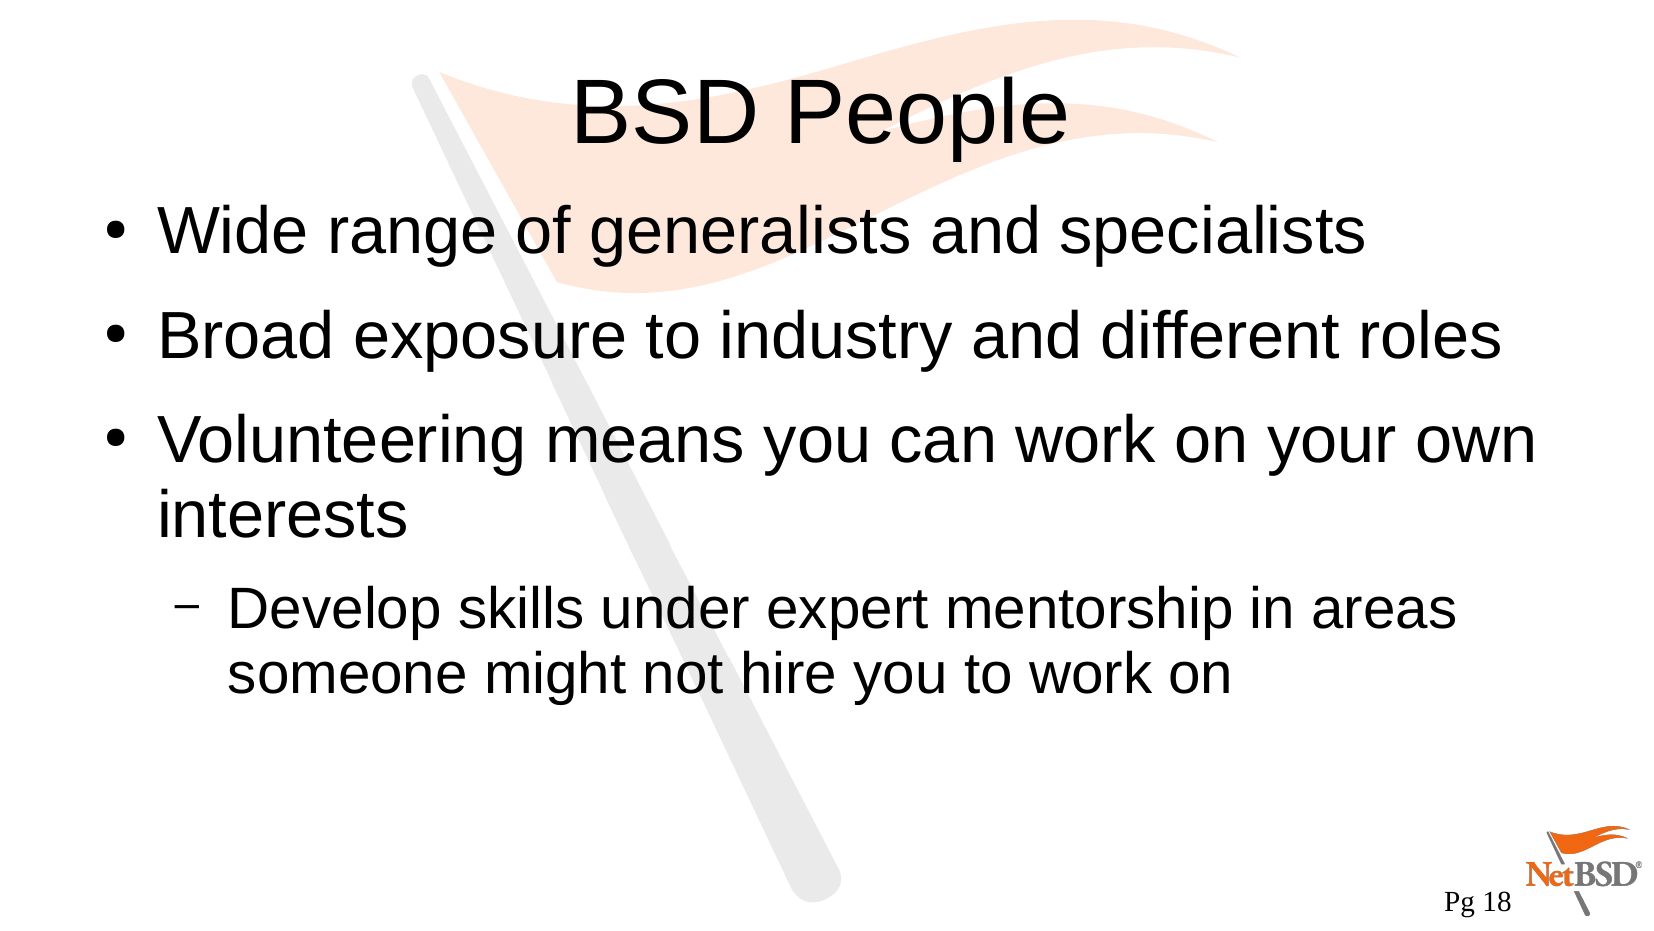

# BSD People
Wide range of generalists and specialists
Broad exposure to industry and different roles
Volunteering means you can work on your own interests
Develop skills under expert mentorship in areas someone might not hire you to work on